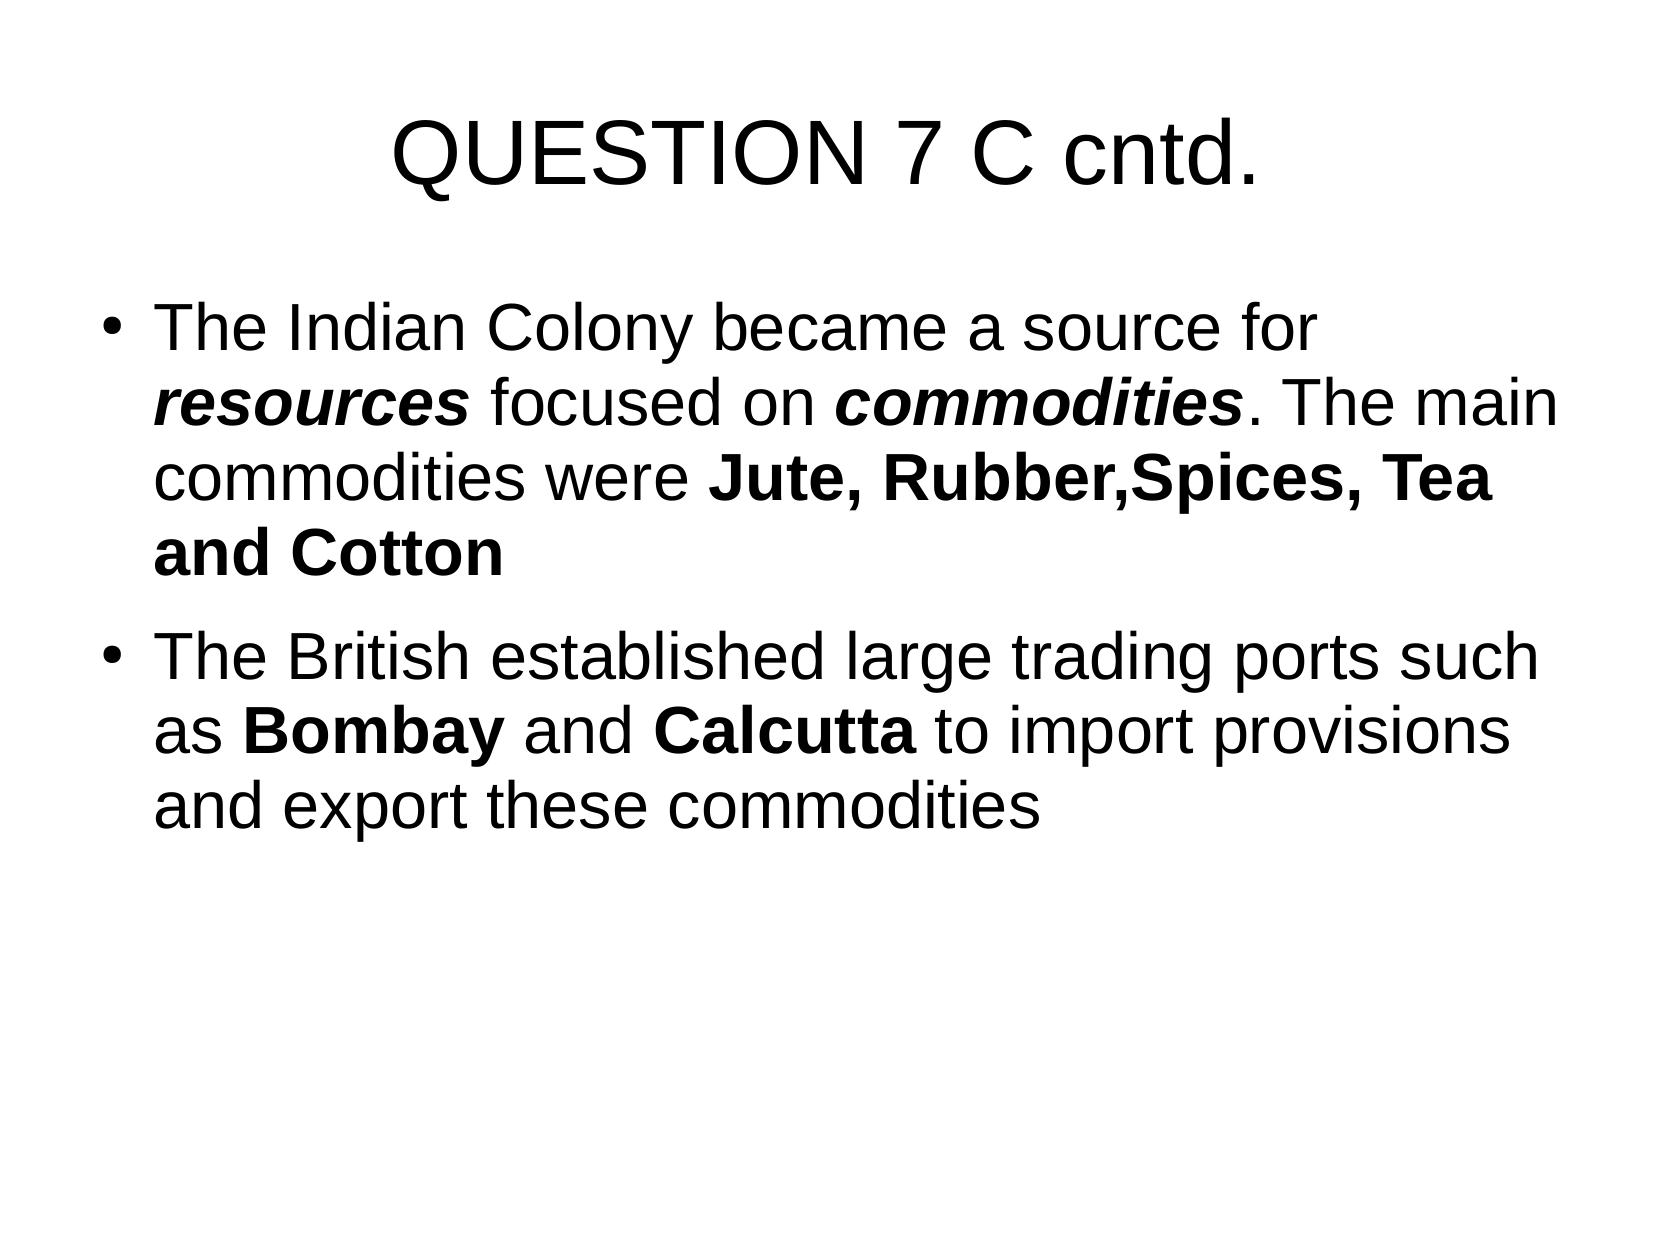

# QUESTION 7 C cntd.
The Indian Colony became a source for resources focused on commodities. The main commodities were Jute, Rubber,Spices, Tea and Cotton
The British established large trading ports such as Bombay and Calcutta to import provisions and export these commodities